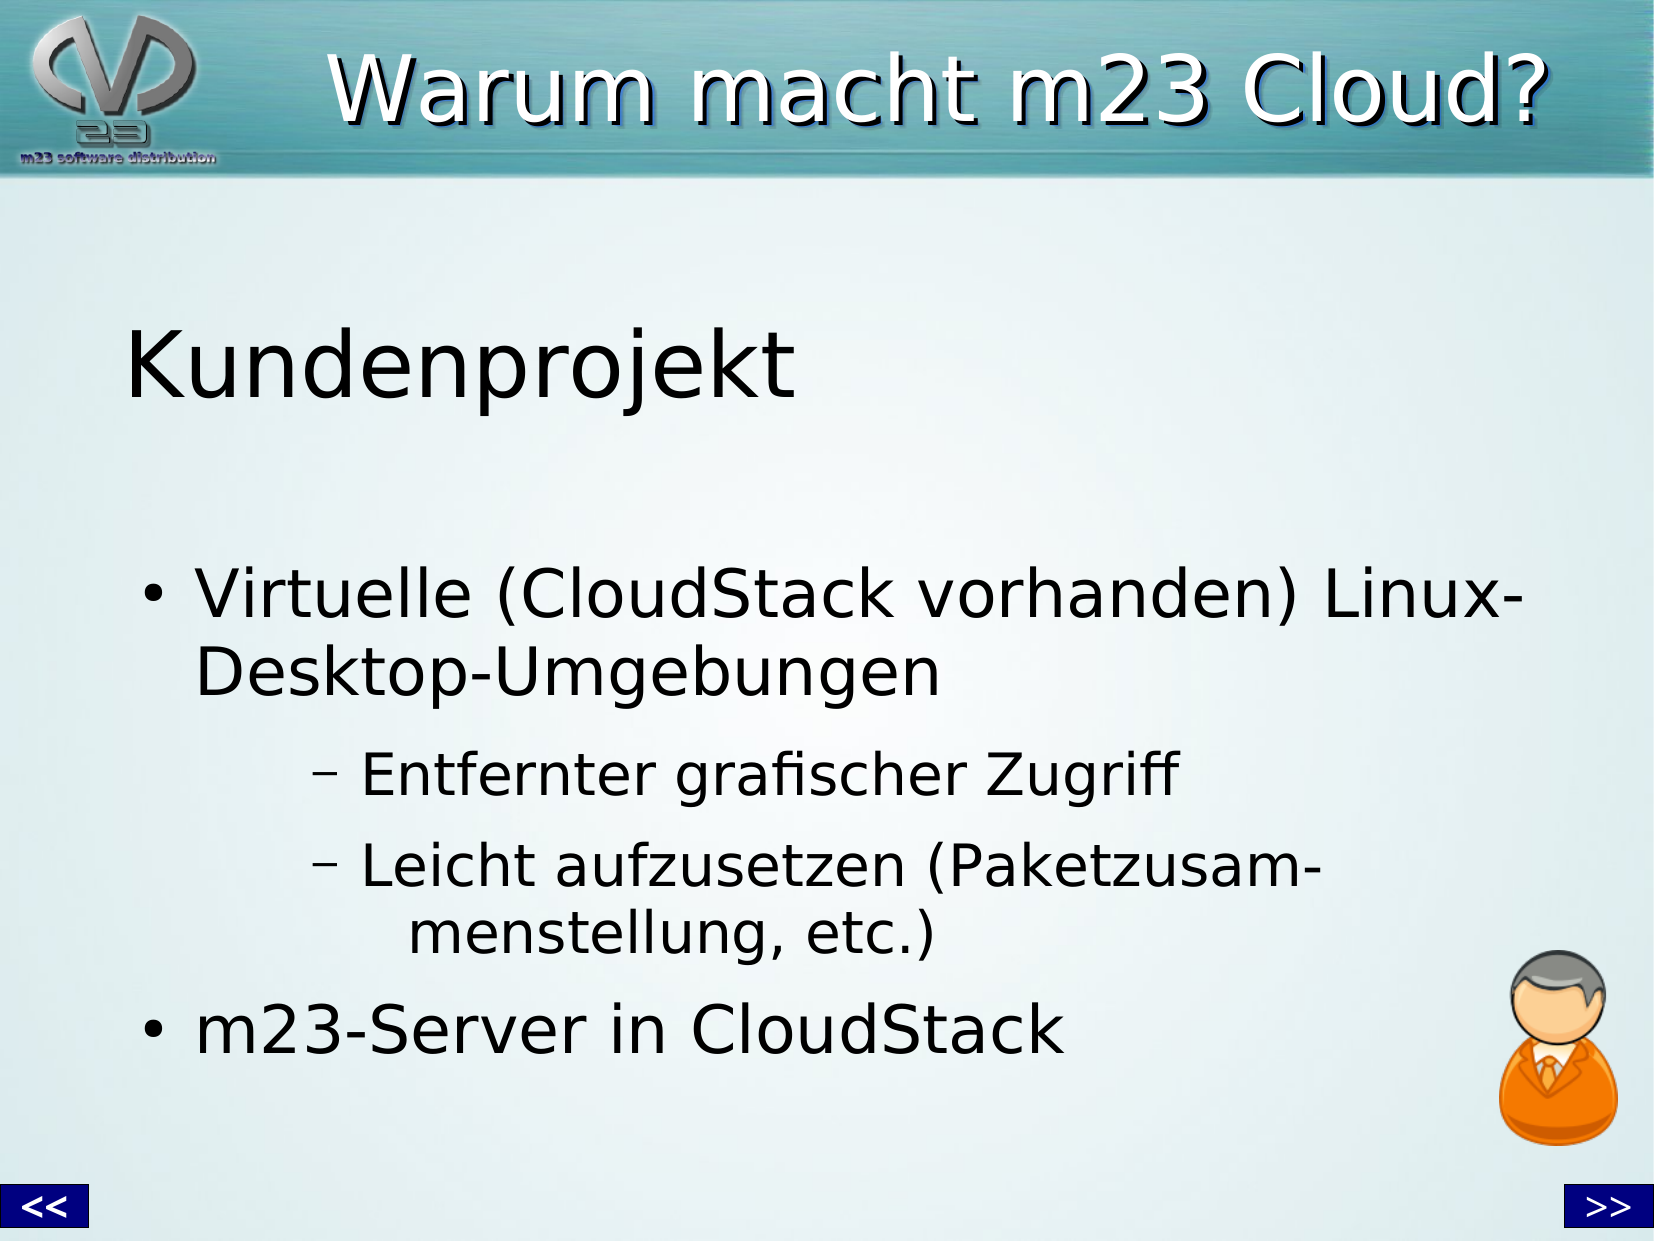

# Warum macht m23 Cloud?
Kundenprojekt
Virtuelle (CloudStack vorhanden) Linux-Desktop-Umgebungen
Entfernter grafischer Zugriff
Leicht aufzusetzen (Paketzusam-menstellung, etc.)
m23-Server in CloudStack